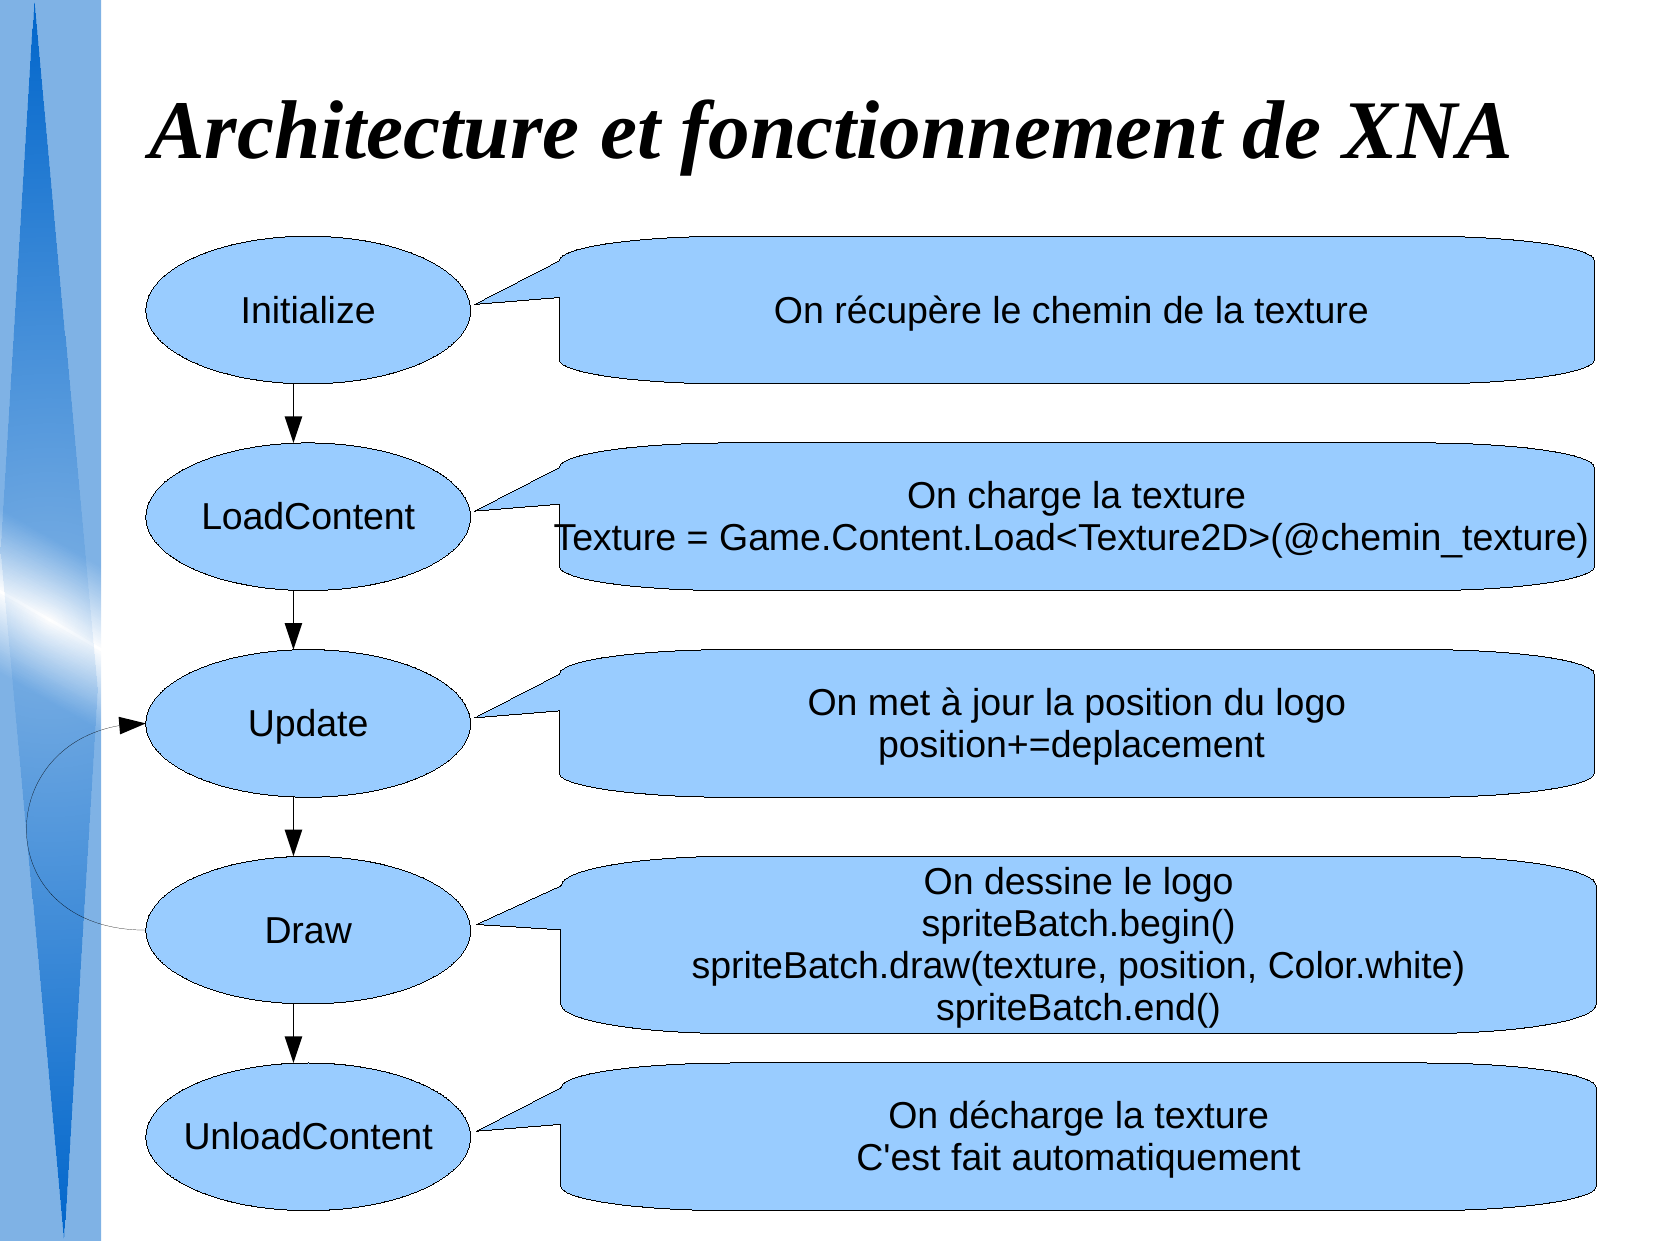

# Architecture et fonctionnement de XNA
Initialize
On récupère le chemin de la texture
LoadContent
On charge la texture
Texture = Game.Content.Load<Texture2D>(@chemin_texture)
Update
On met à jour la position du logo
position+=deplacement
Draw
On dessine le logo
spriteBatch.begin()
spriteBatch.draw(texture, position, Color.white)
spriteBatch.end()
UnloadContent
On décharge la texture
C'est fait automatiquement